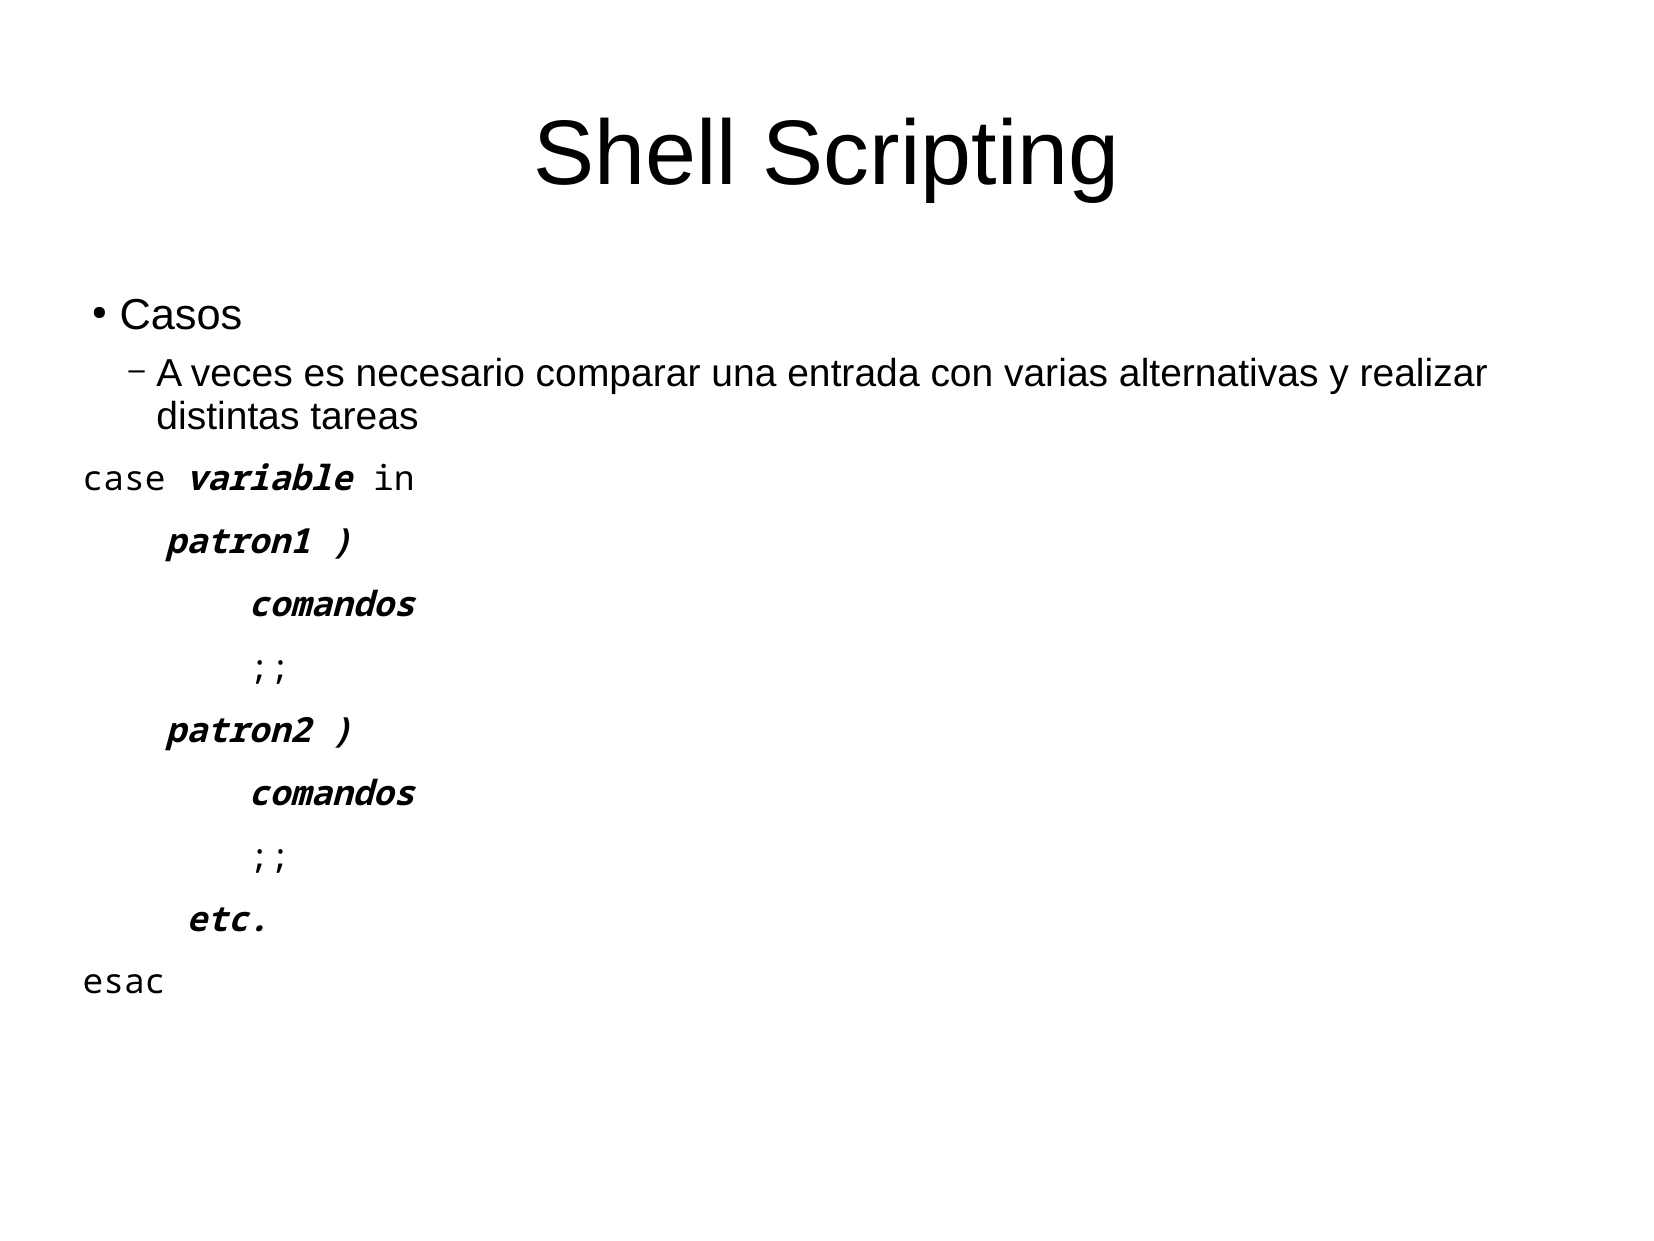

# Shell Scripting
Casos
A veces es necesario comparar una entrada con varias alternativas y realizar distintas tareas
case variable in
 patron1 )
 comandos
 ;;
 patron2 )
 comandos
 ;;
 etc.
esac